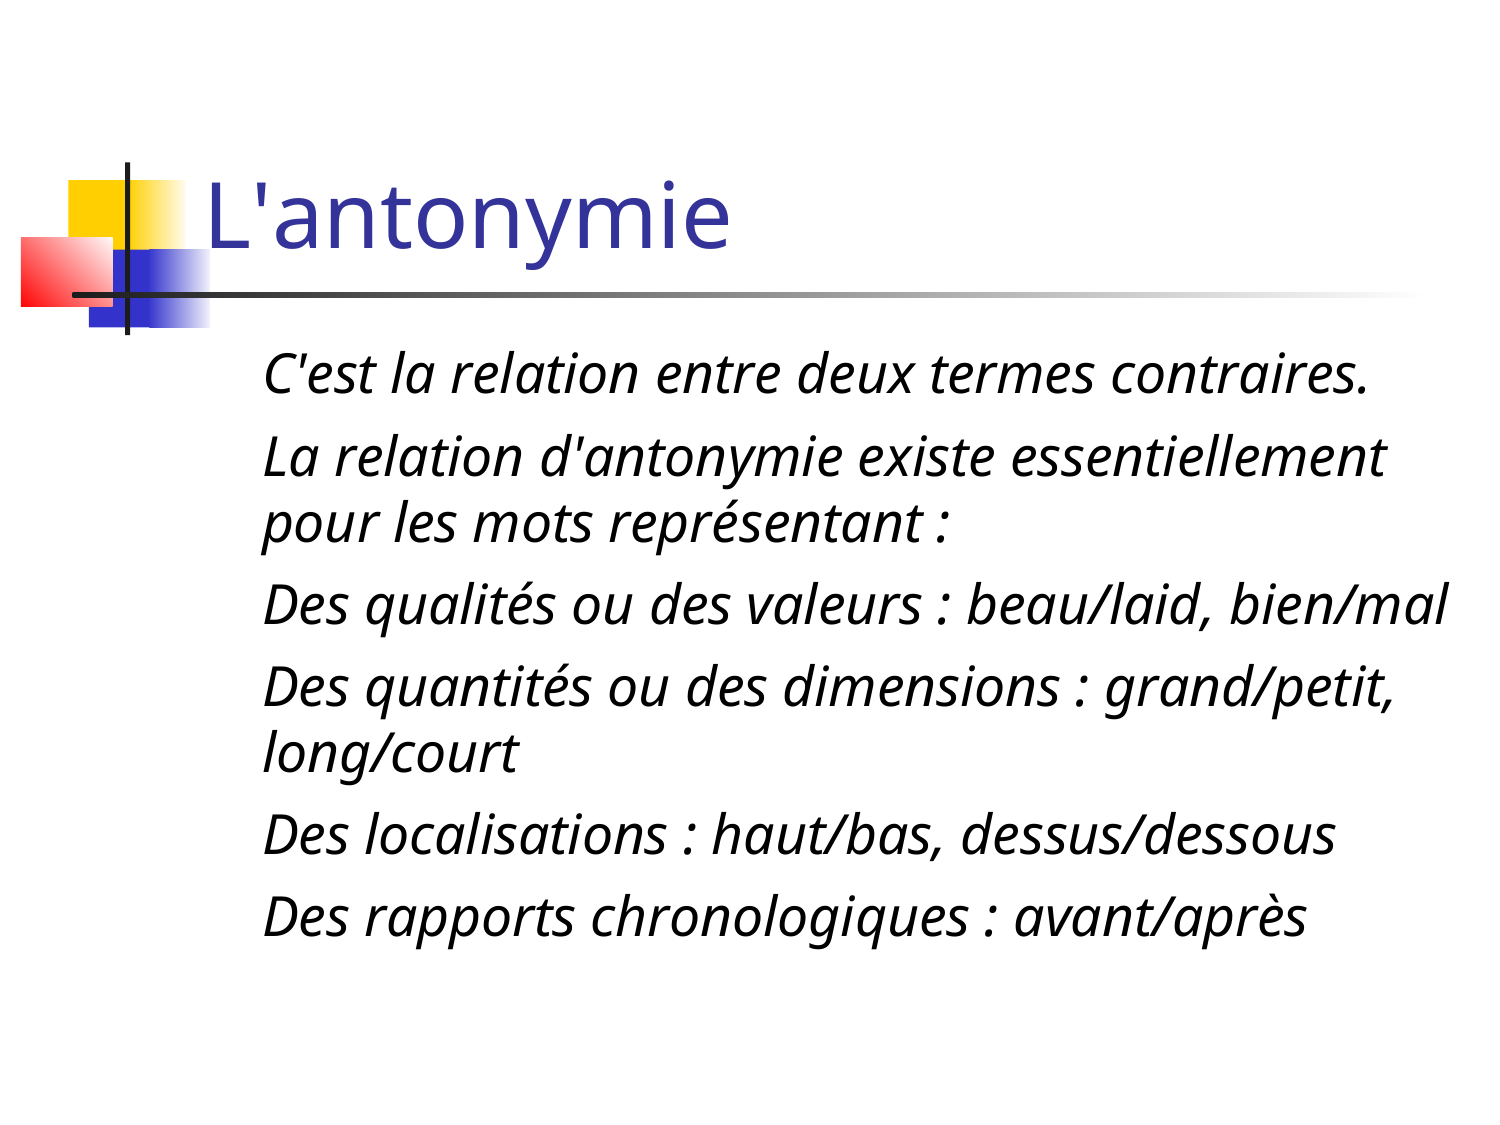

# L'antonymie
C'est la relation entre deux termes contraires.
La relation d'antonymie existe essentiellement pour les mots représentant :
Des qualités ou des valeurs : beau/laid, bien/mal
Des quantités ou des dimensions : grand/petit, long/court
Des localisations : haut/bas, dessus/dessous
Des rapports chronologiques : avant/après